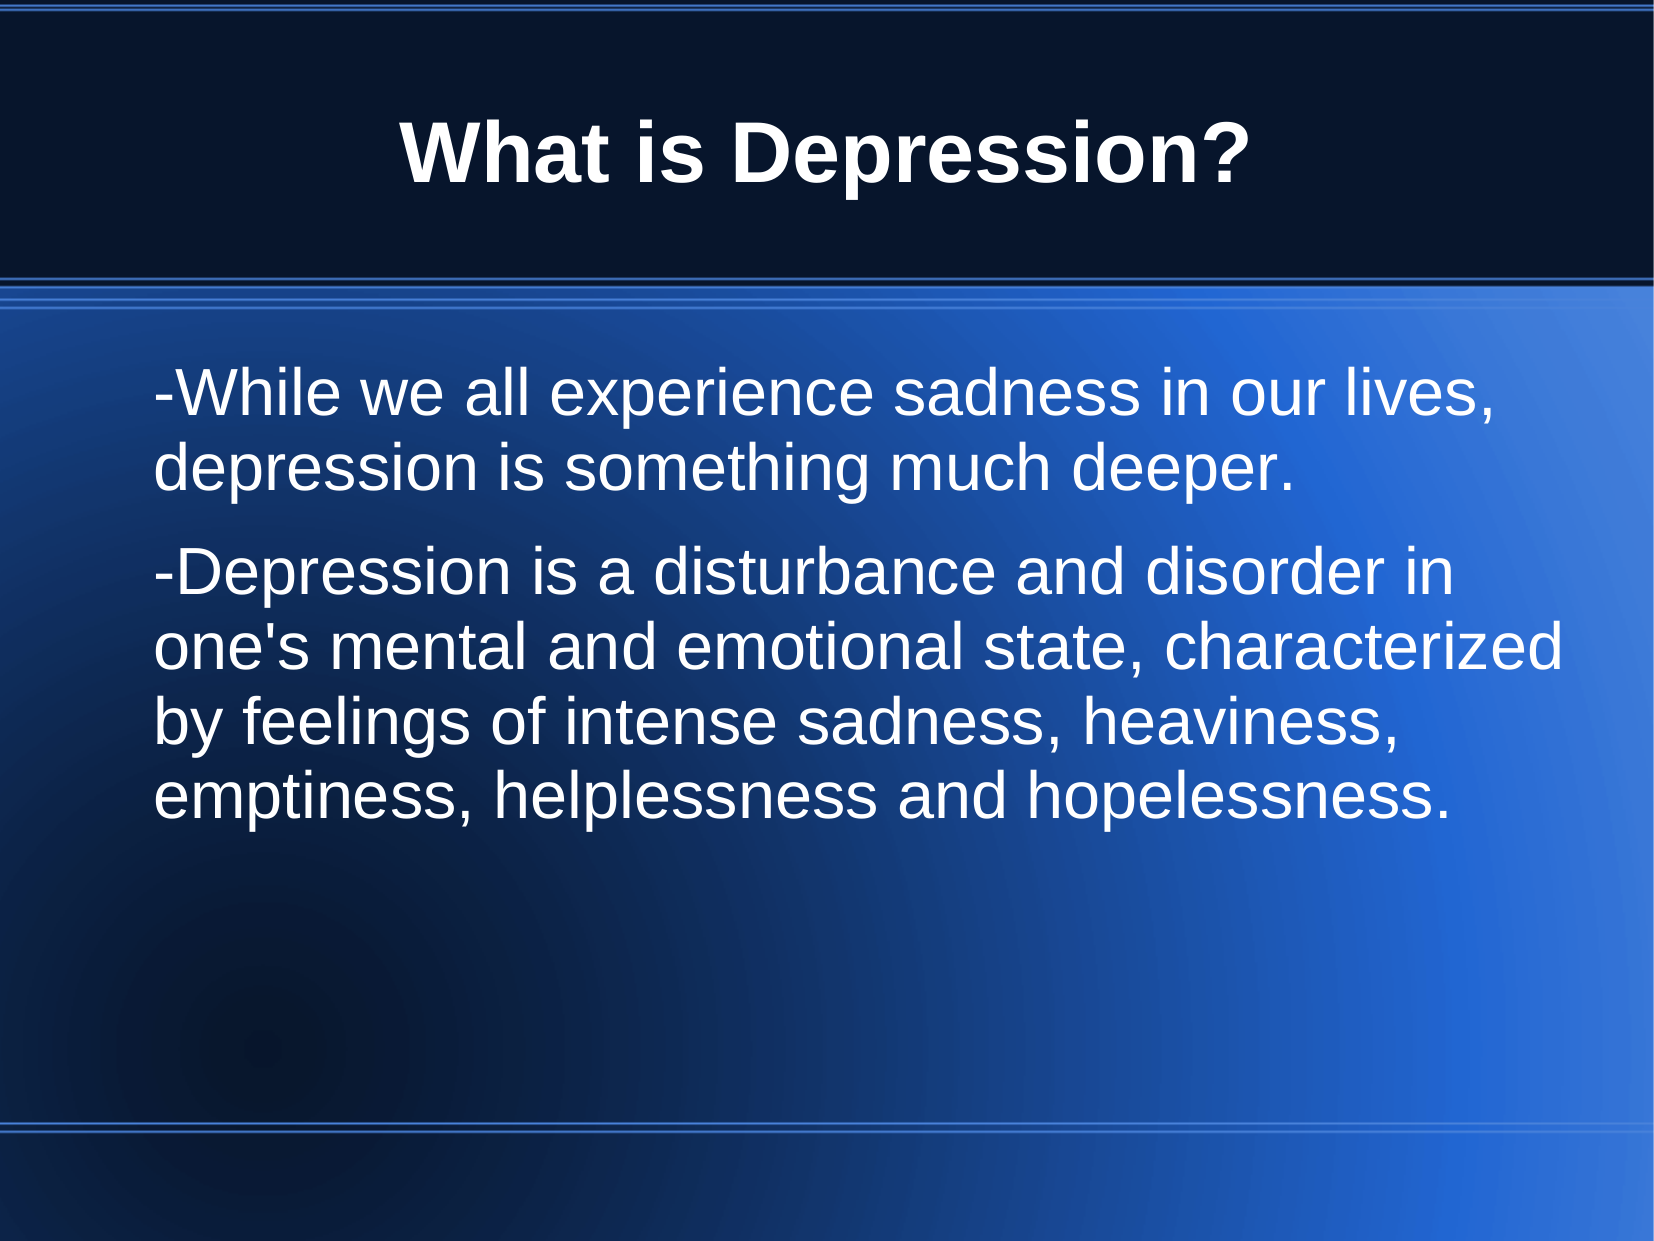

# What is Depression?
-While we all experience sadness in our lives, depression is something much deeper.
-Depression is a disturbance and disorder in one's mental and emotional state, characterized by feelings of intense sadness, heaviness, emptiness, helplessness and hopelessness.